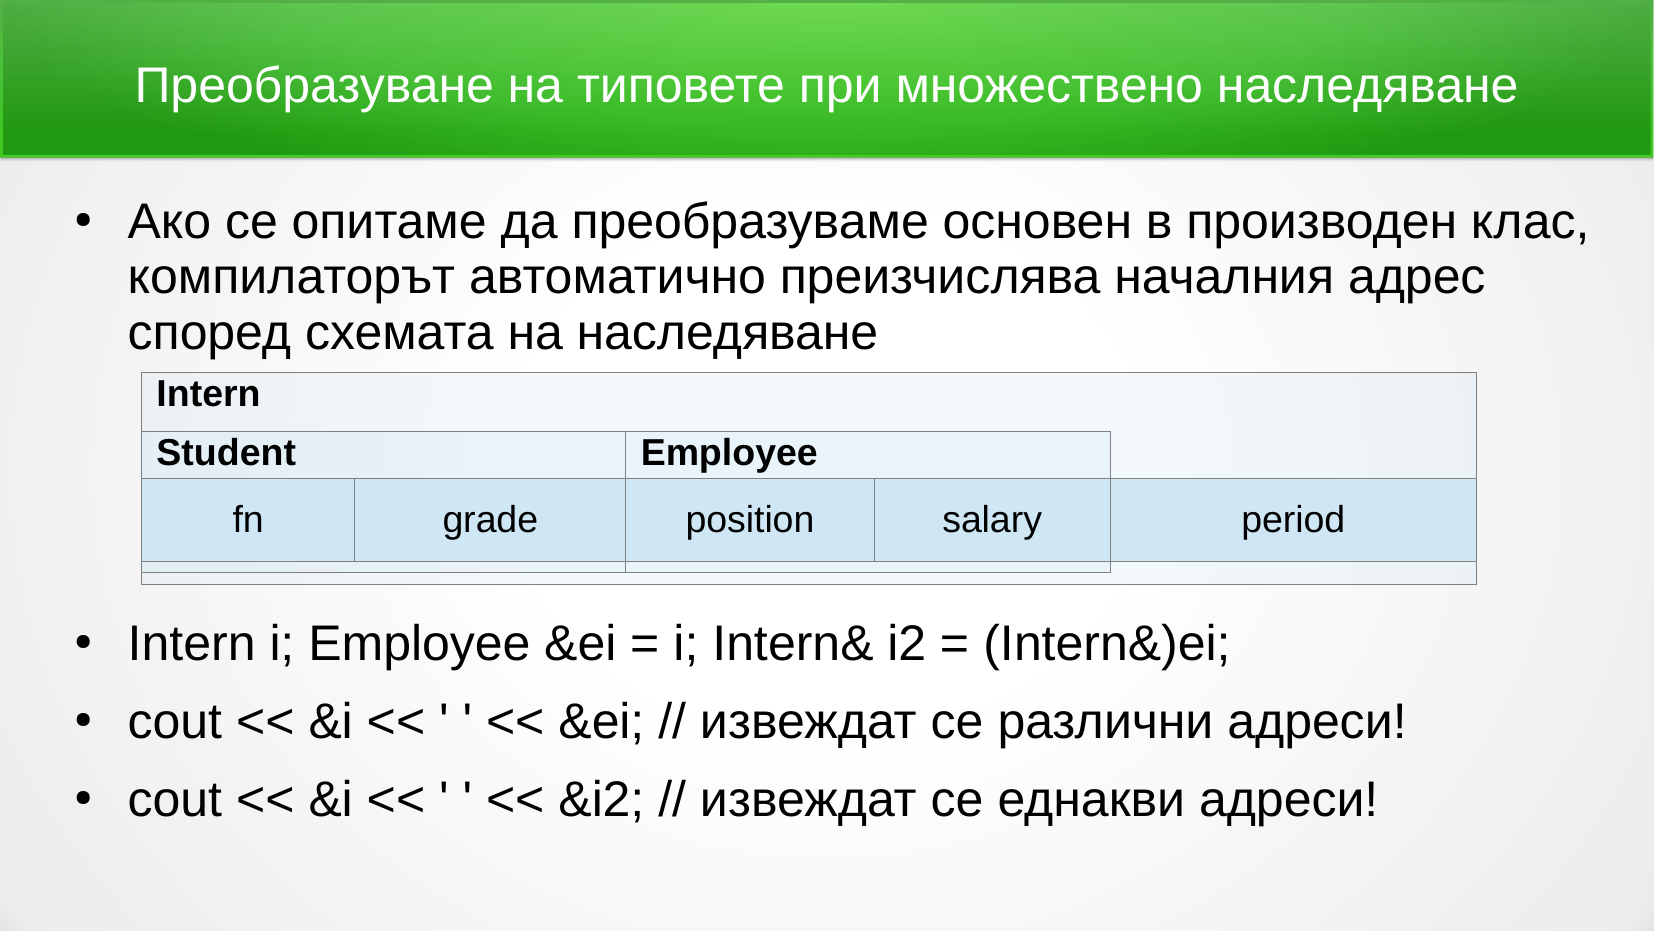

# Преобразуване на типовете при множествено наследяване
Ако се опитаме да преобразуваме основен в производен клас, компилаторът автоматично преизчислява началния адрес според схемата на наследяване
Intern i; Employee &ei = i; Intern& i2 = (Intern&)ei;
cout << &i << ' ' << &ei; // извеждат се различни адреси!
cout << &i << ' ' << &i2; // извеждат се еднакви адреси!
Intern
Student
Employee
fn
grade
position
salary
period